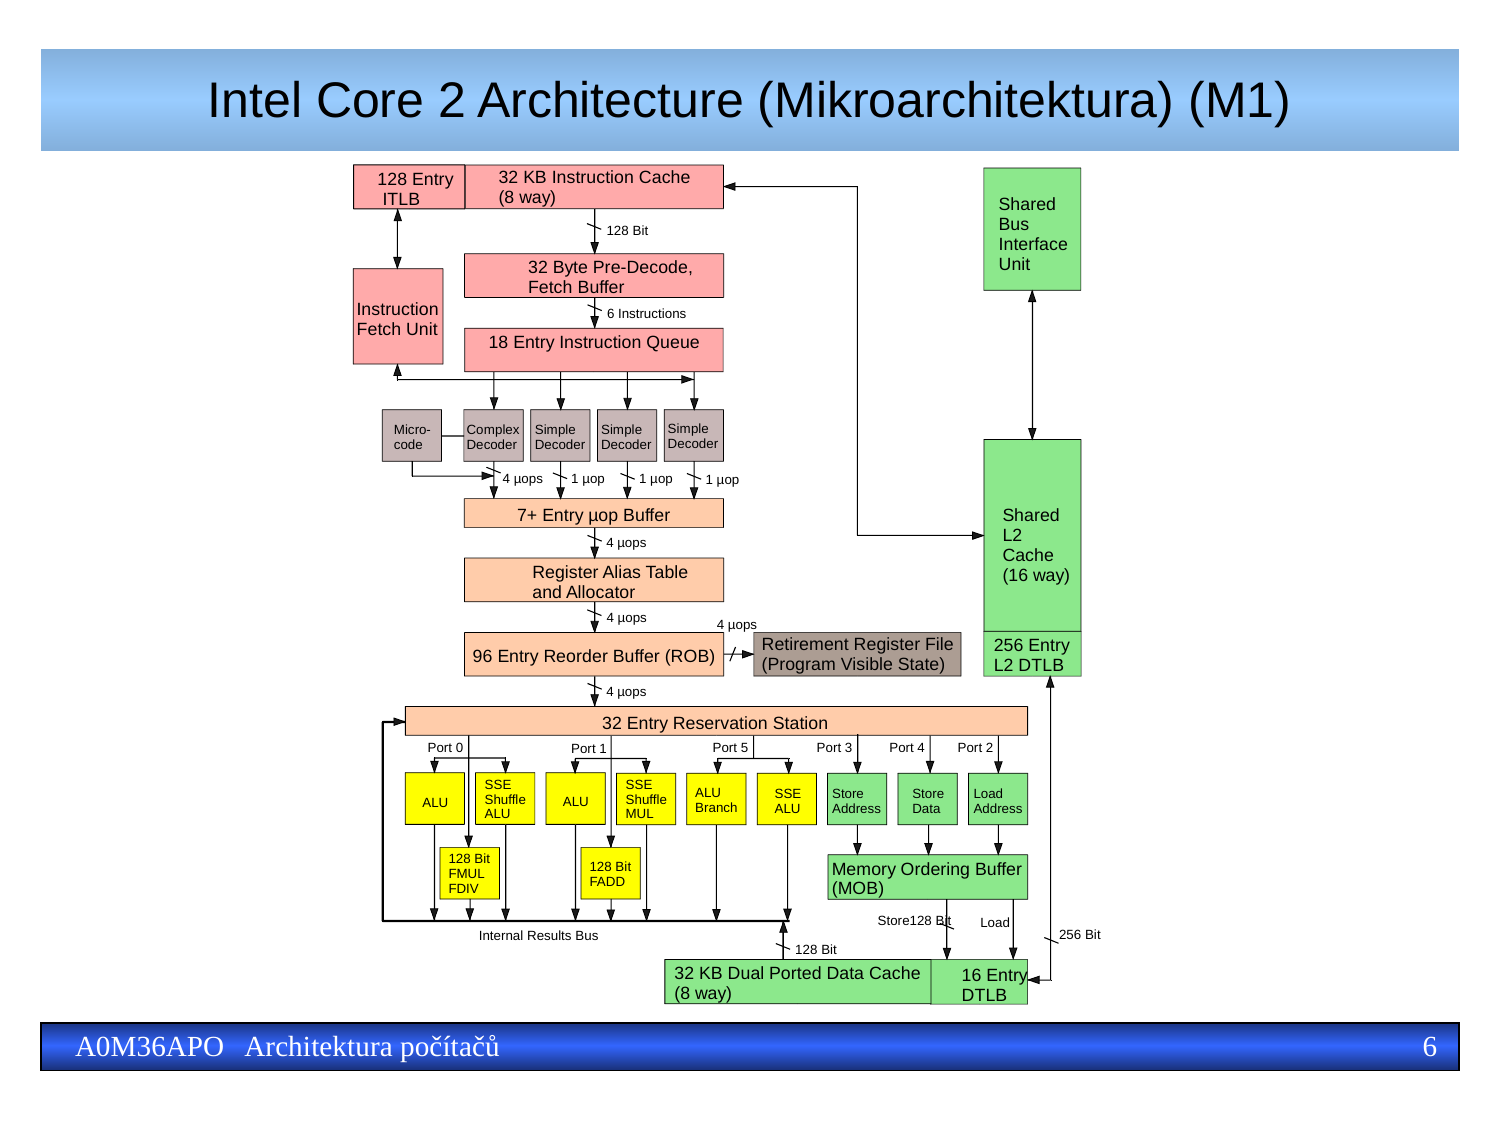

# Intel Core 2 Architecture (Mikroarchitektura) (M1)
A0M36APO Architektura počítačů
6